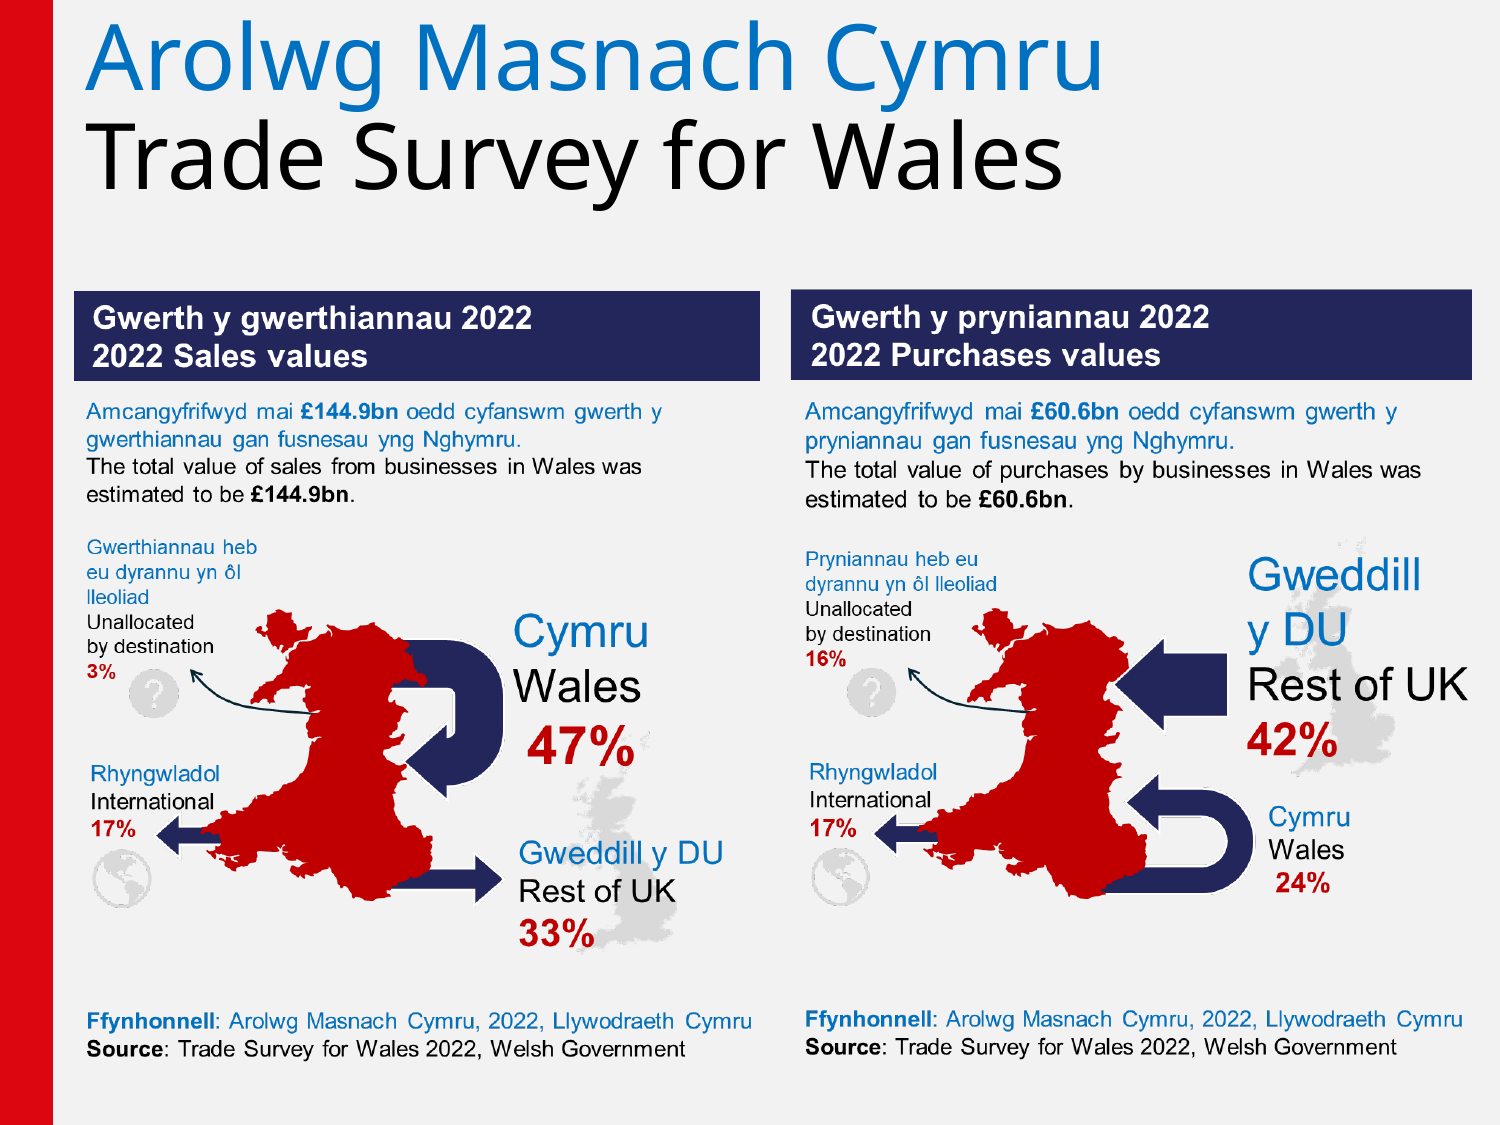

# Arolwg Masnach Cymru Trade Survey for Wales